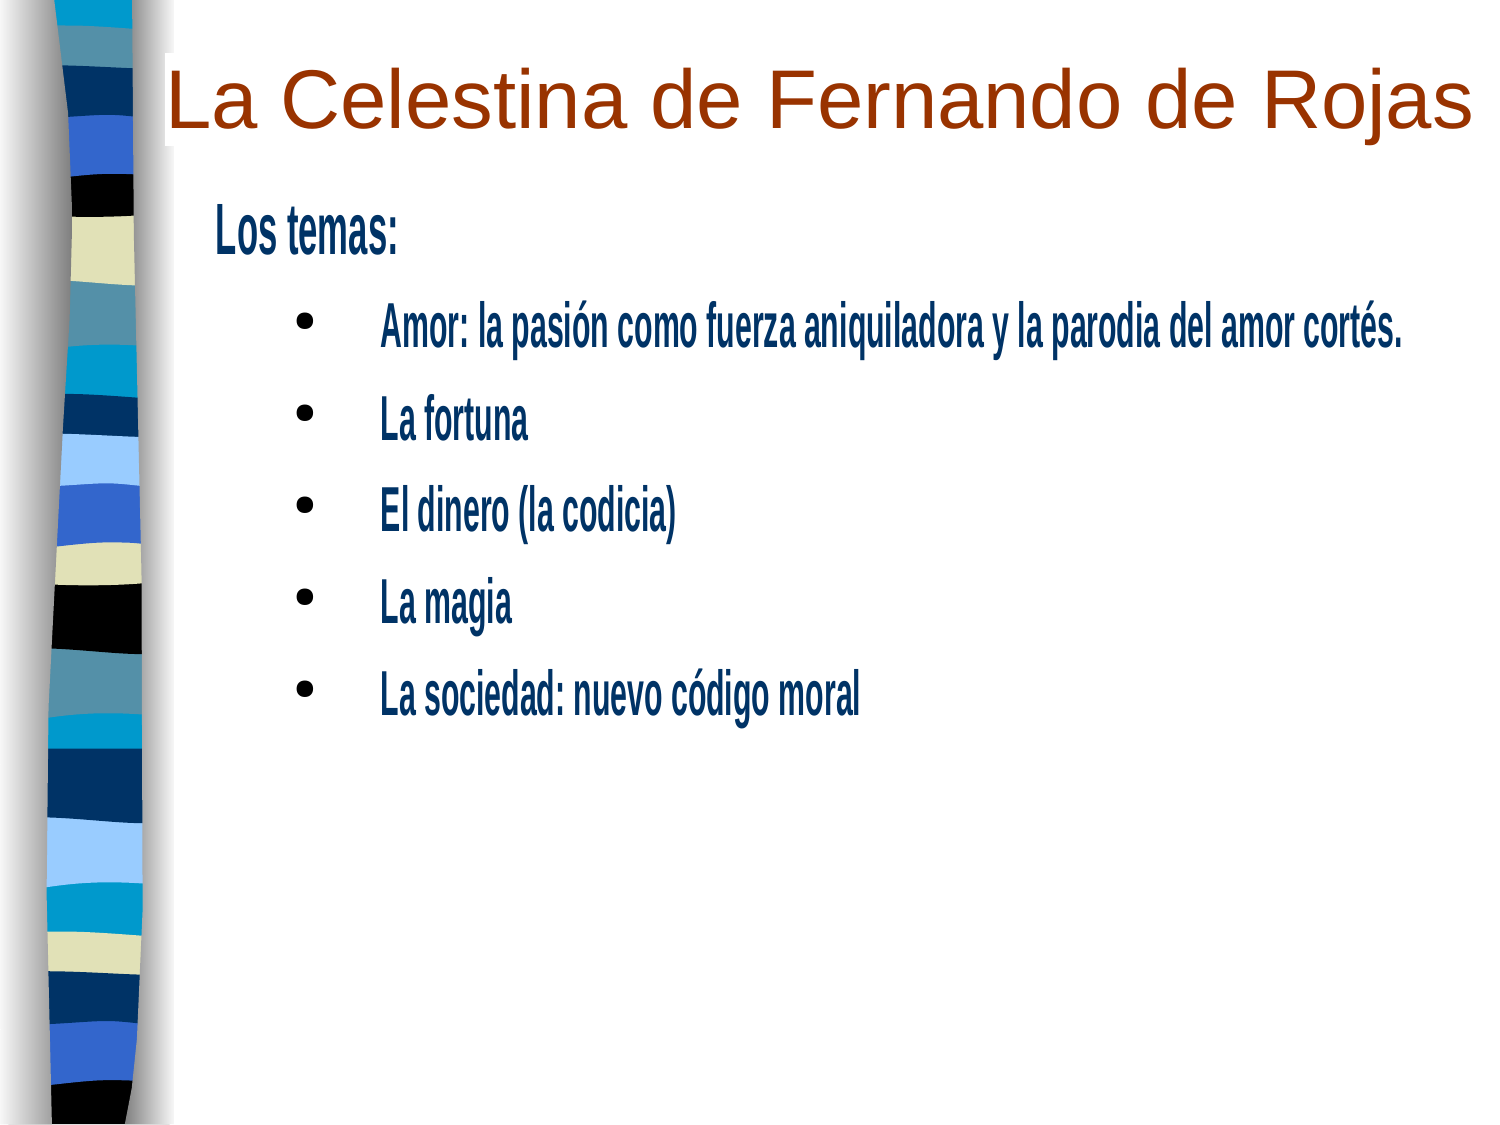

# La Celestina de Fernando de Rojas
Los temas:
	Amor: la pasión como fuerza aniquiladora y la parodia del amor cortés.
	La fortuna
	El dinero (la codicia)
	La magia
	La sociedad: nuevo código moral